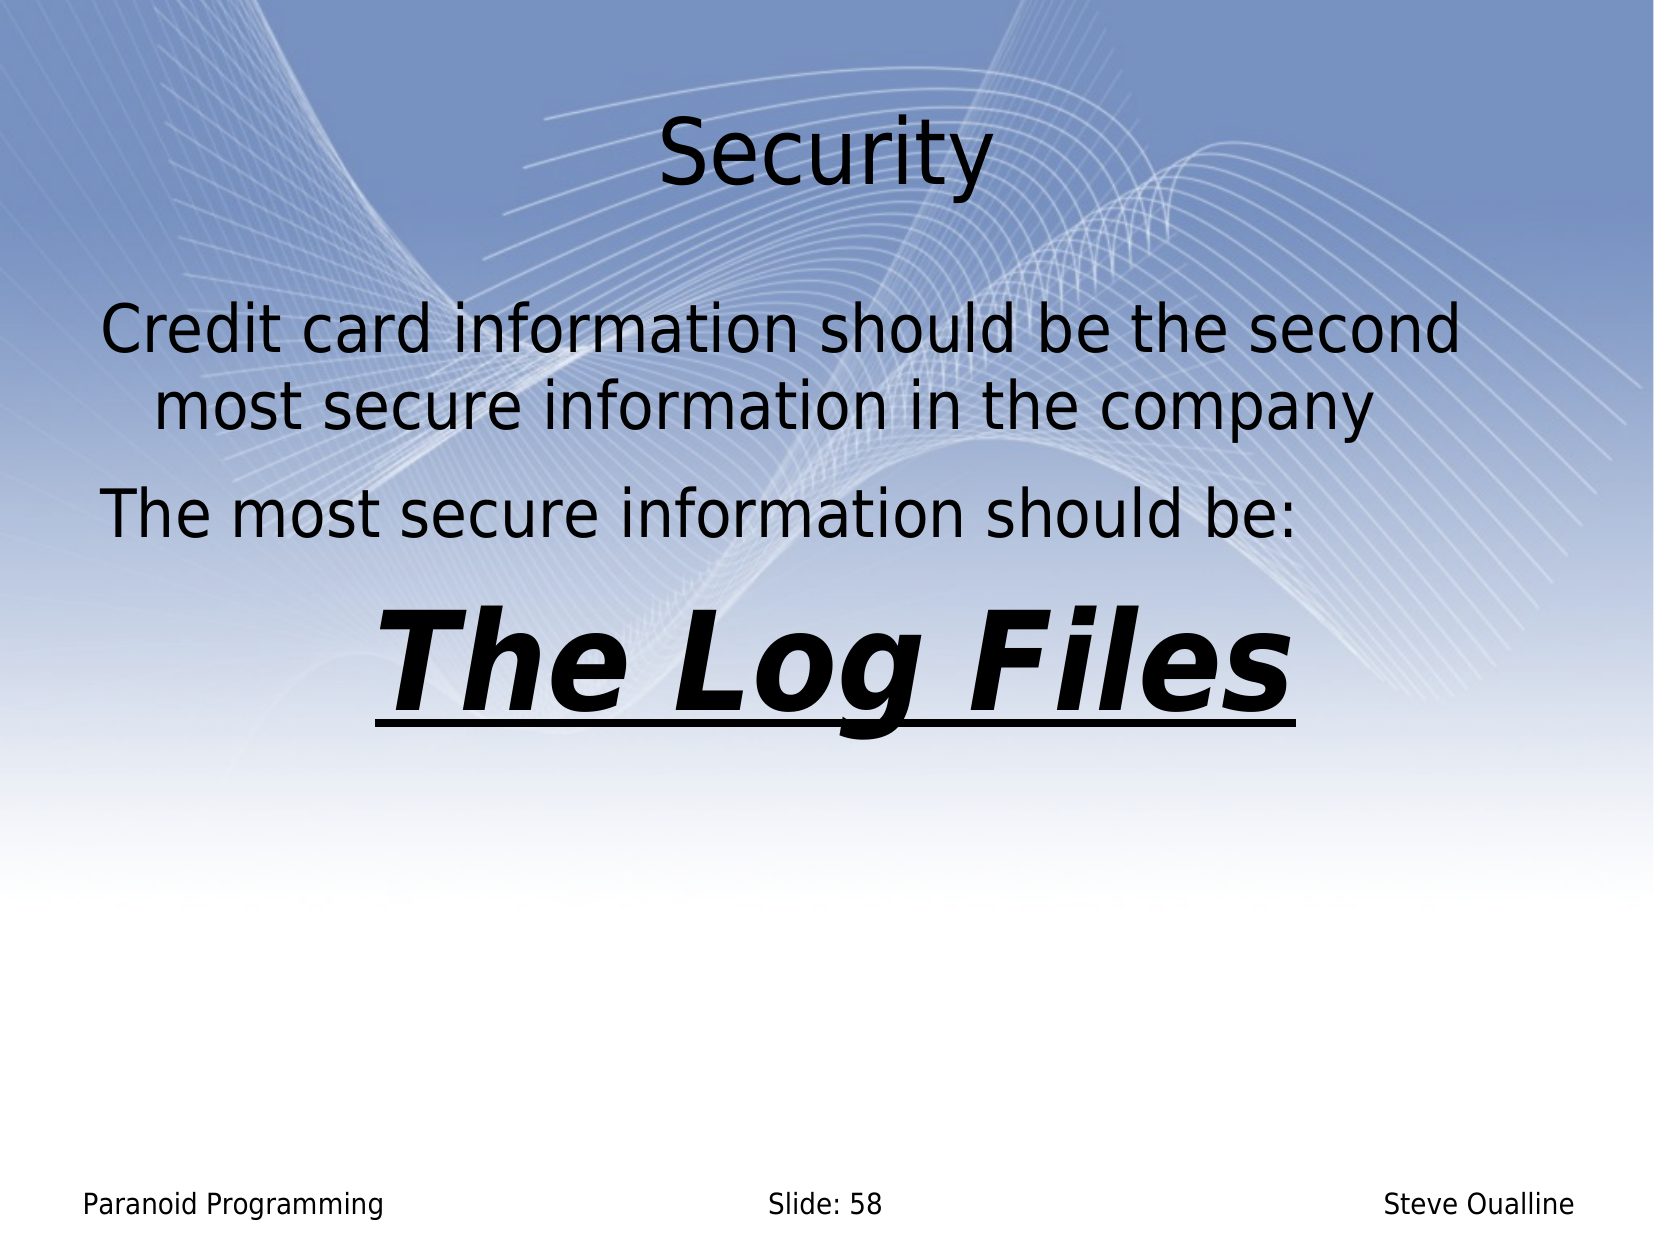

# Security
Credit card information should be the second most secure information in the company
The most secure information should be:
The Log Files
Paranoid Programming
Steve Oualline
58